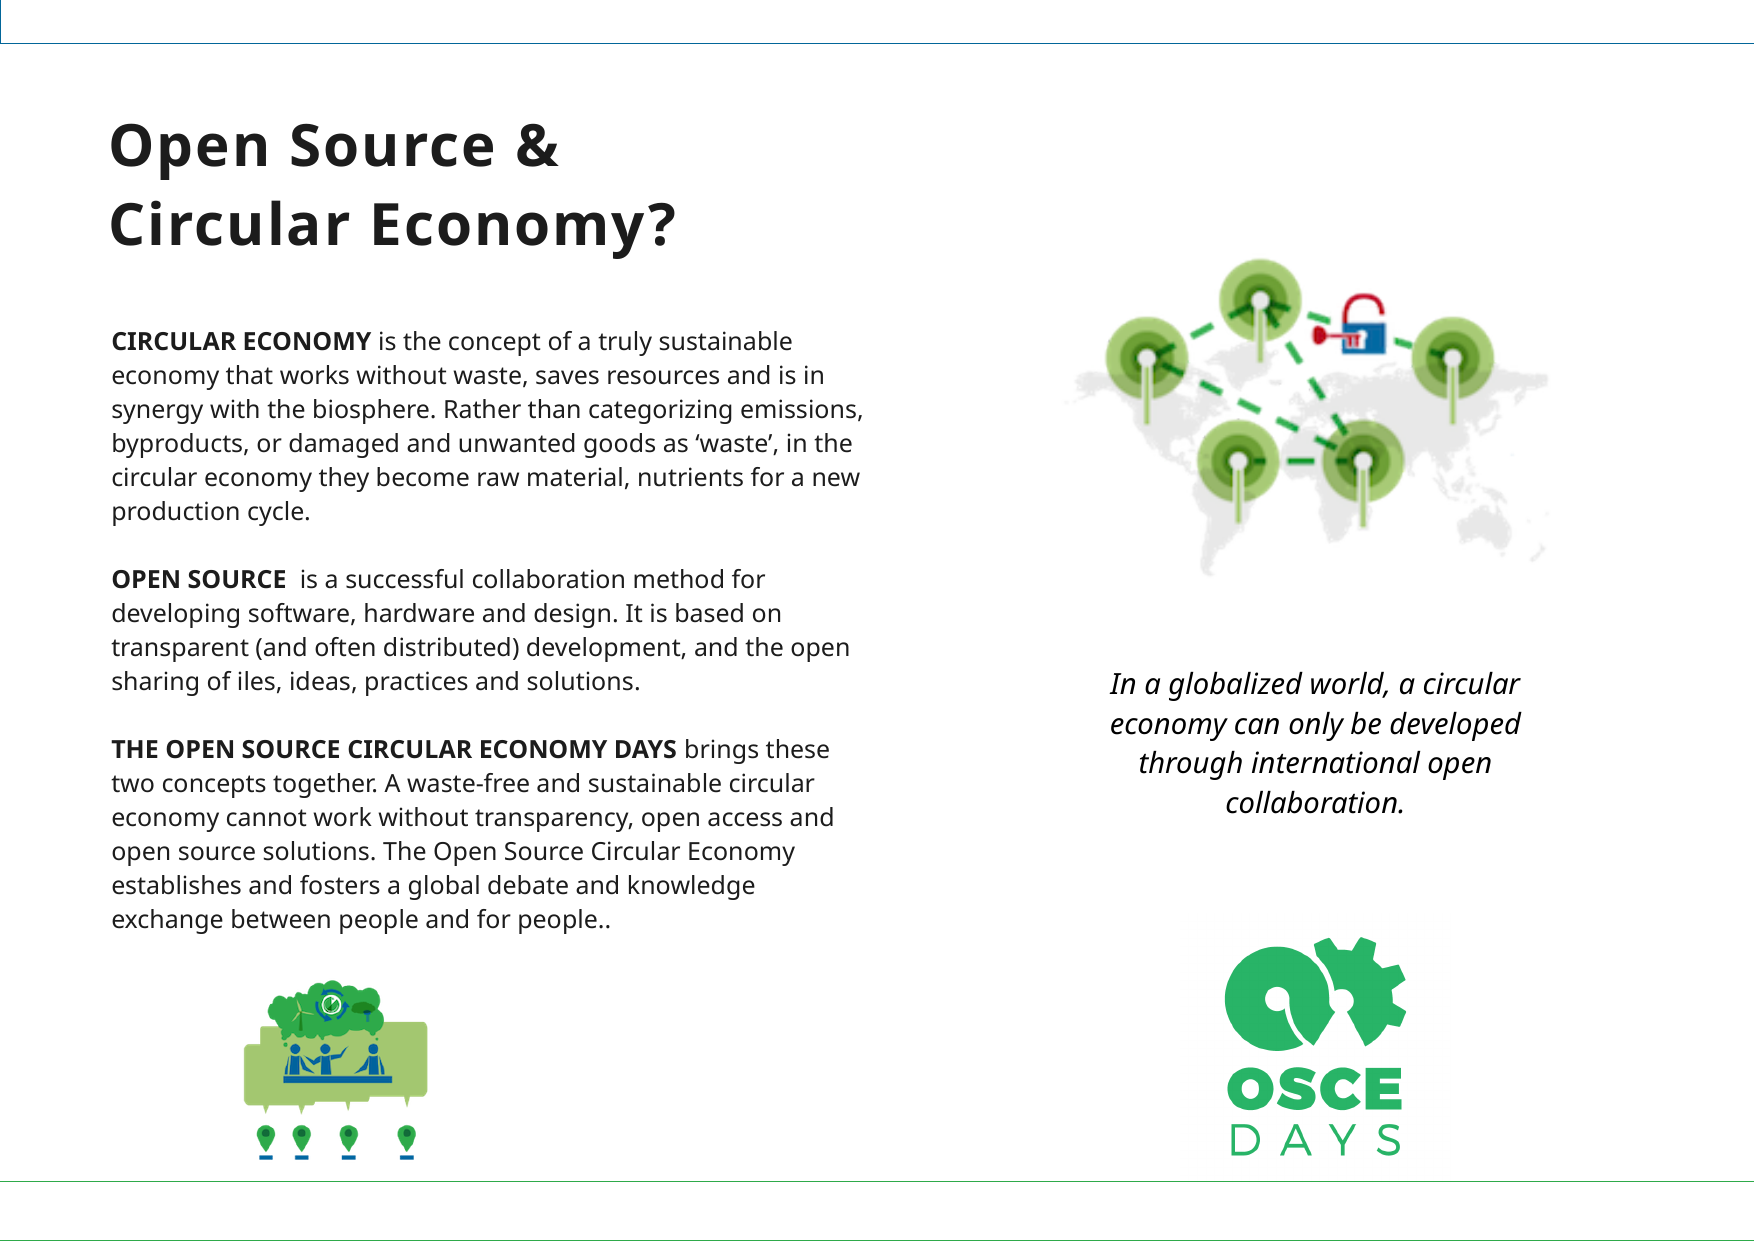

Open Source &
Circular Economy?
CIRCULAR ECONOMY is the concept of a truly sustainable economy that works without waste, saves resources and is in synergy with the biosphere. Rather than categorizing emissions, byproducts, or damaged and unwanted goods as ‘waste’, in the circular economy they become raw material, nutrients for a new production cycle.
OPEN SOURCE is a successful collaboration method for developing software, hardware and design. It is based on transparent (and often distributed) development, and the open sharing of iles, ideas, practices and solutions.
THE OPEN SOURCE CIRCULAR ECONOMY DAYS brings these two concepts together. A waste-free and sustainable circular economy cannot work without transparency, open access and open source solutions. The Open Source Circular Economy establishes and fosters a global debate and knowledge exchange between people and for people..
In a globalized world, a circular economy can only be developed through international open collaboration.